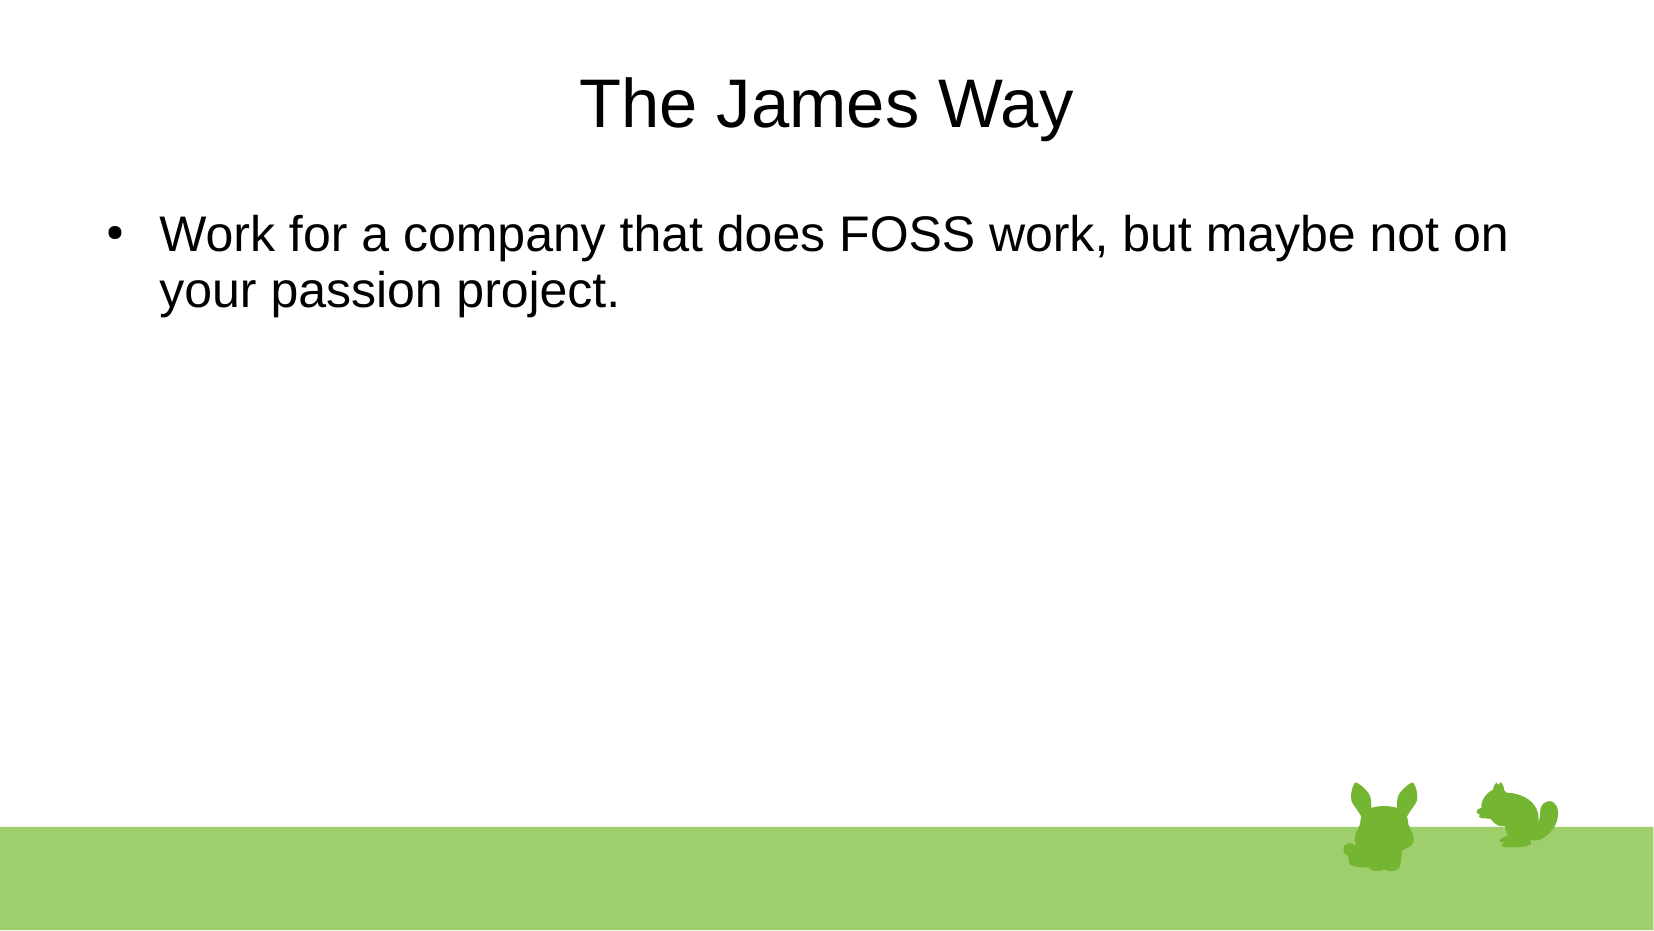

# The James Way
Work for a company that does FOSS work, but maybe not on your passion project.